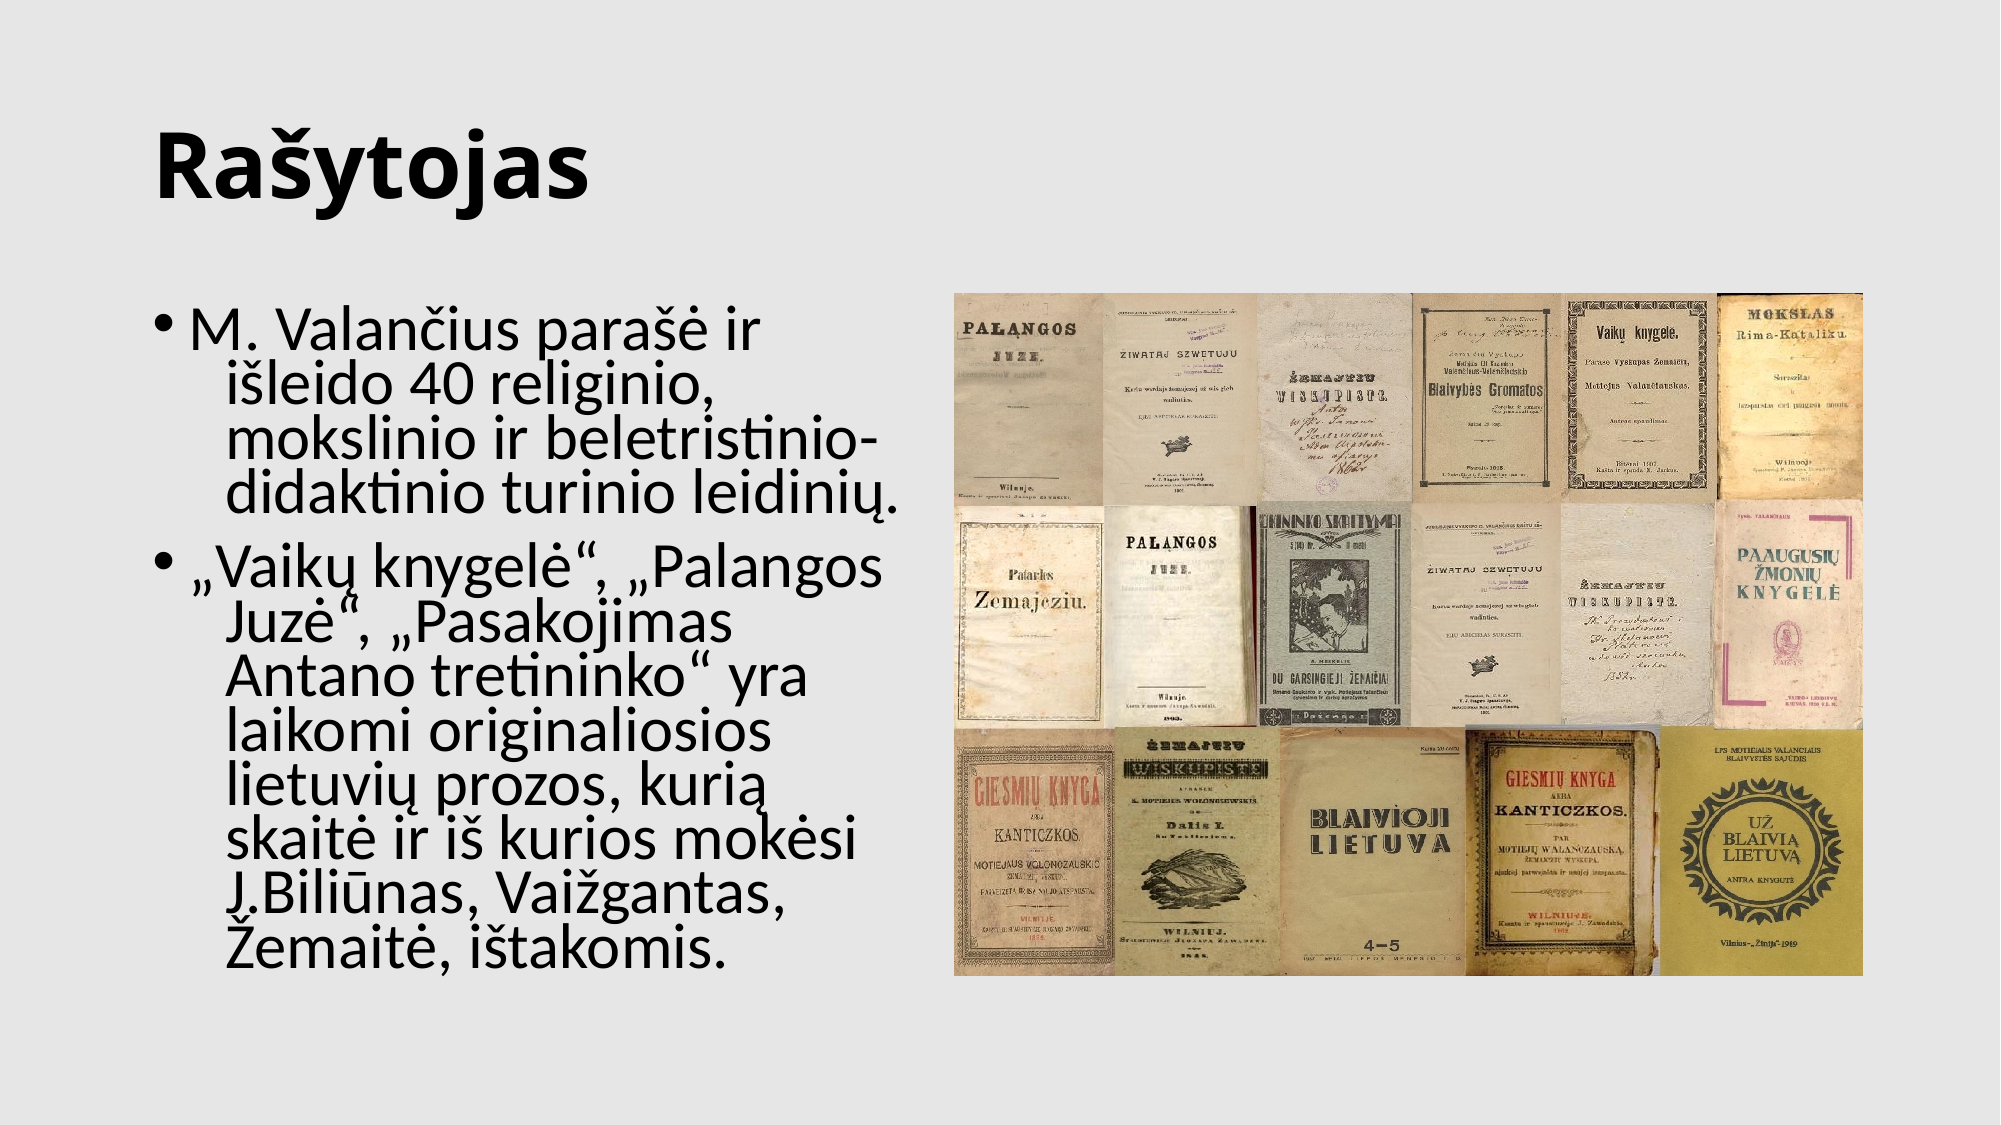

# Rašytojas
M. Valančius parašė ir išleido 40 religinio, mokslinio ir beletristinio-didaktinio turinio leidinių.
„Vaikų knygelė“, „Palangos Juzė“, „Pasakojimas Antano tretininko“ yra laikomi originaliosios lietuvių prozos, kurią skaitė ir iš kurios mokėsi J.Biliūnas, Vaižgantas, Žemaitė, ištakomis.